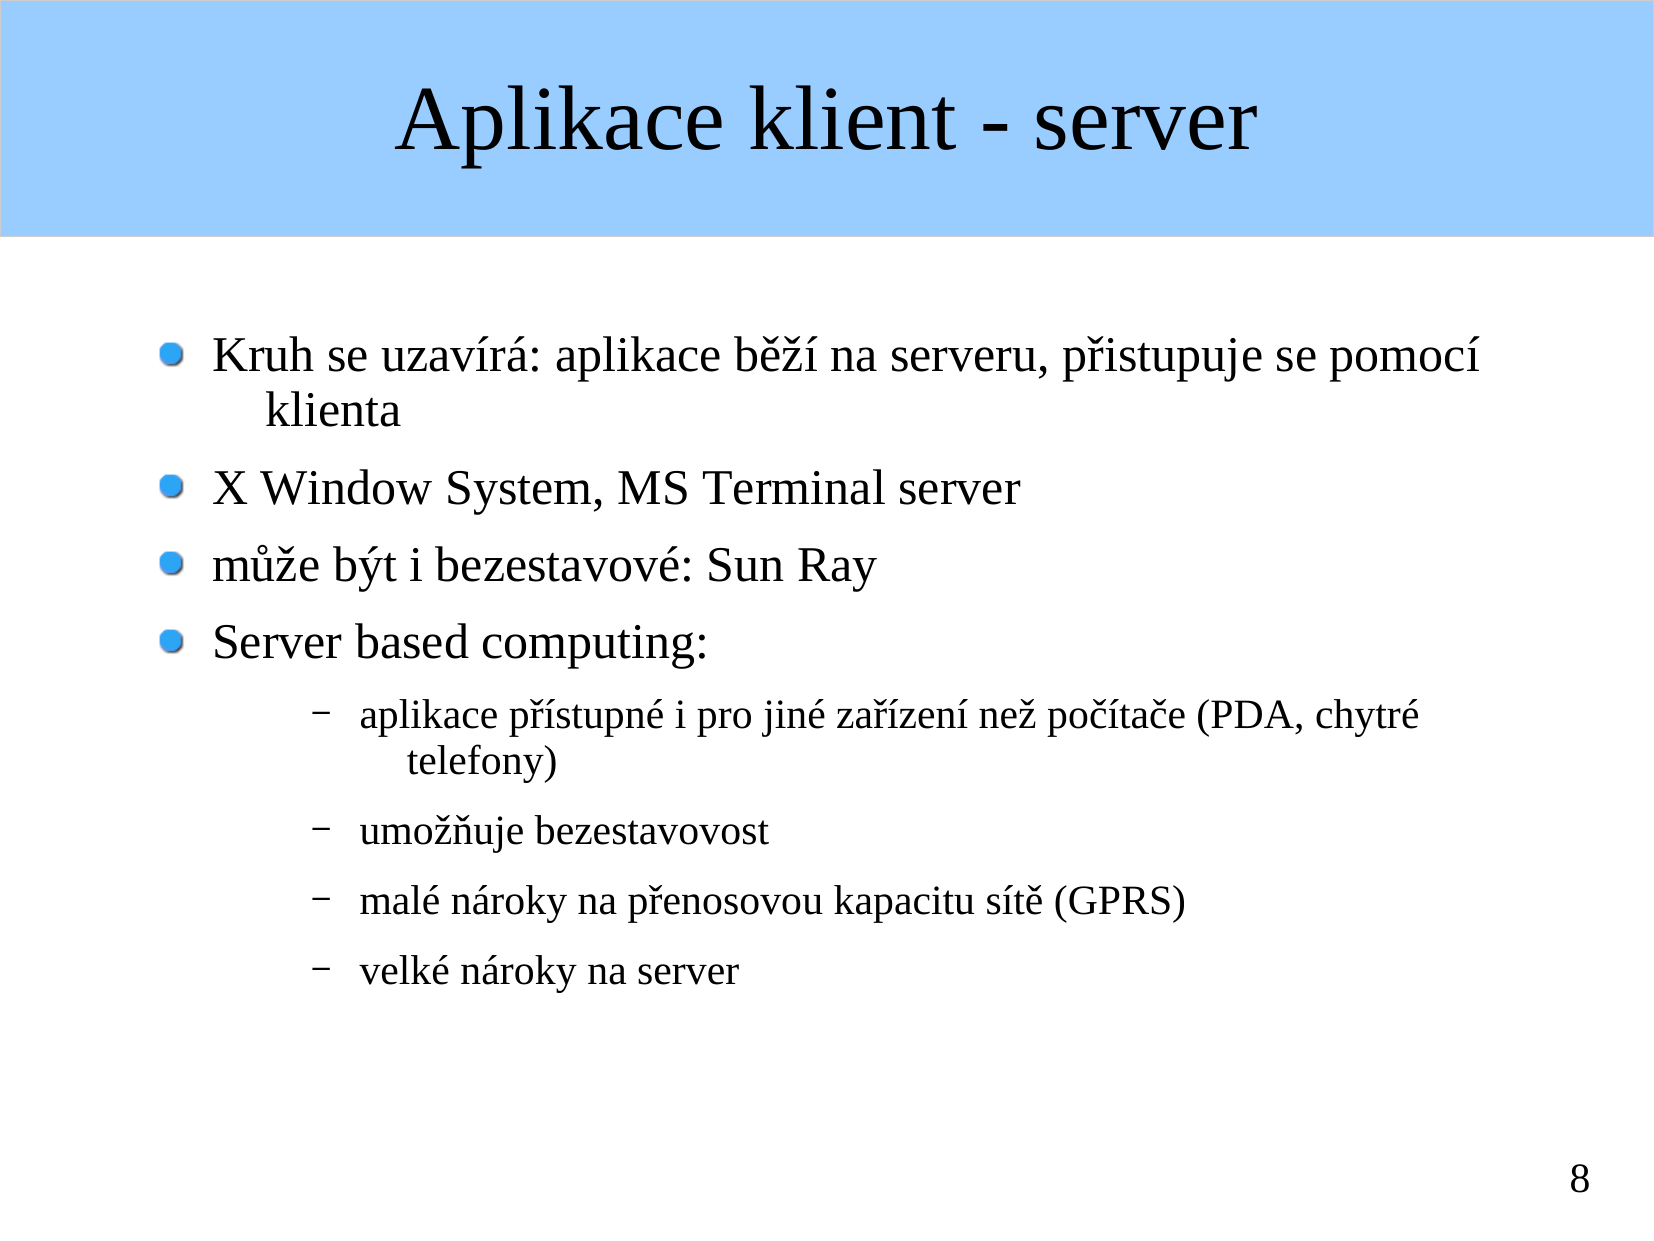

# Aplikace klient - server
Kruh se uzavírá: aplikace běží na serveru, přistupuje se pomocí klienta
X Window System, MS Terminal server
může být i bezestavové: Sun Ray
Server based computing:
aplikace přístupné i pro jiné zařízení než počítače (PDA, chytré telefony)
umožňuje bezestavovost
malé nároky na přenosovou kapacitu sítě (GPRS)
velké nároky na server